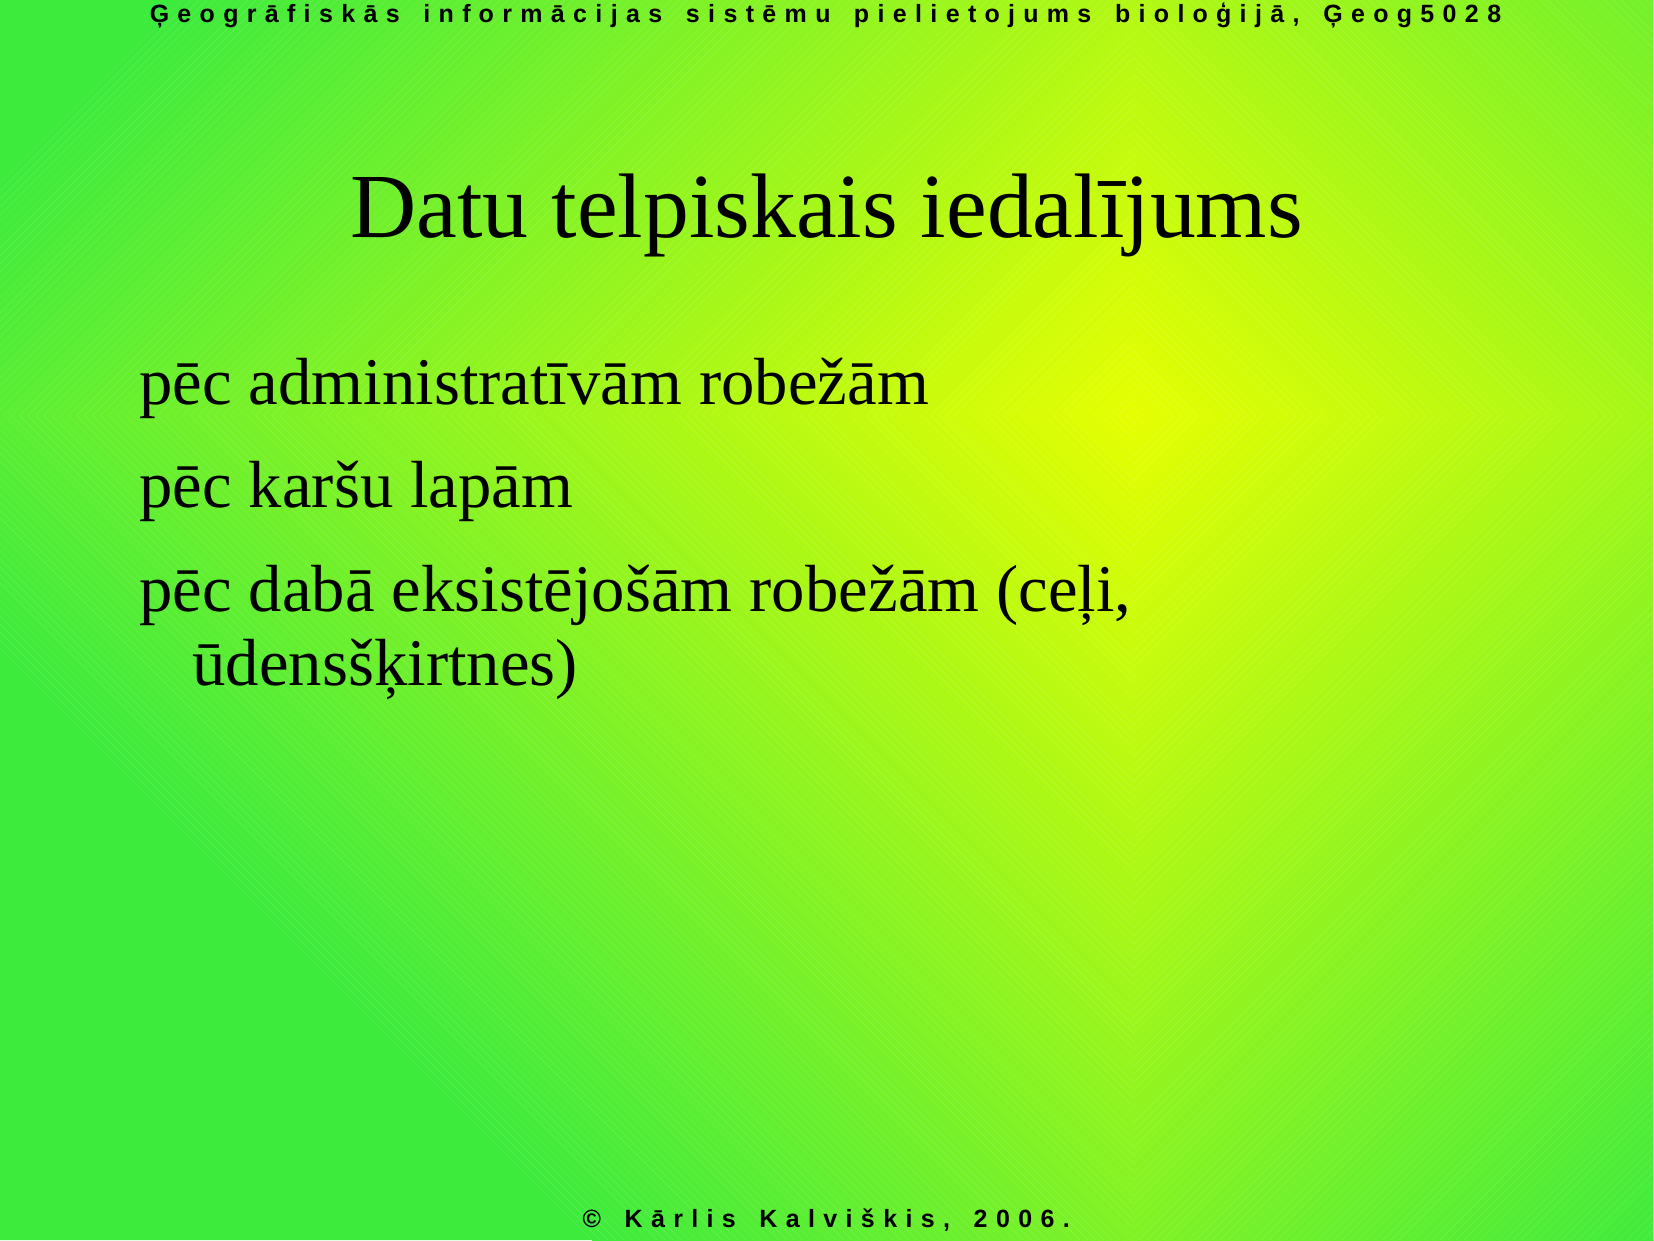

# Datu telpiskais iedalījums
pēc administratīvām robežām
pēc karšu lapām
pēc dabā eksistējošām robežām (ceļi, ūdensšķirtnes)